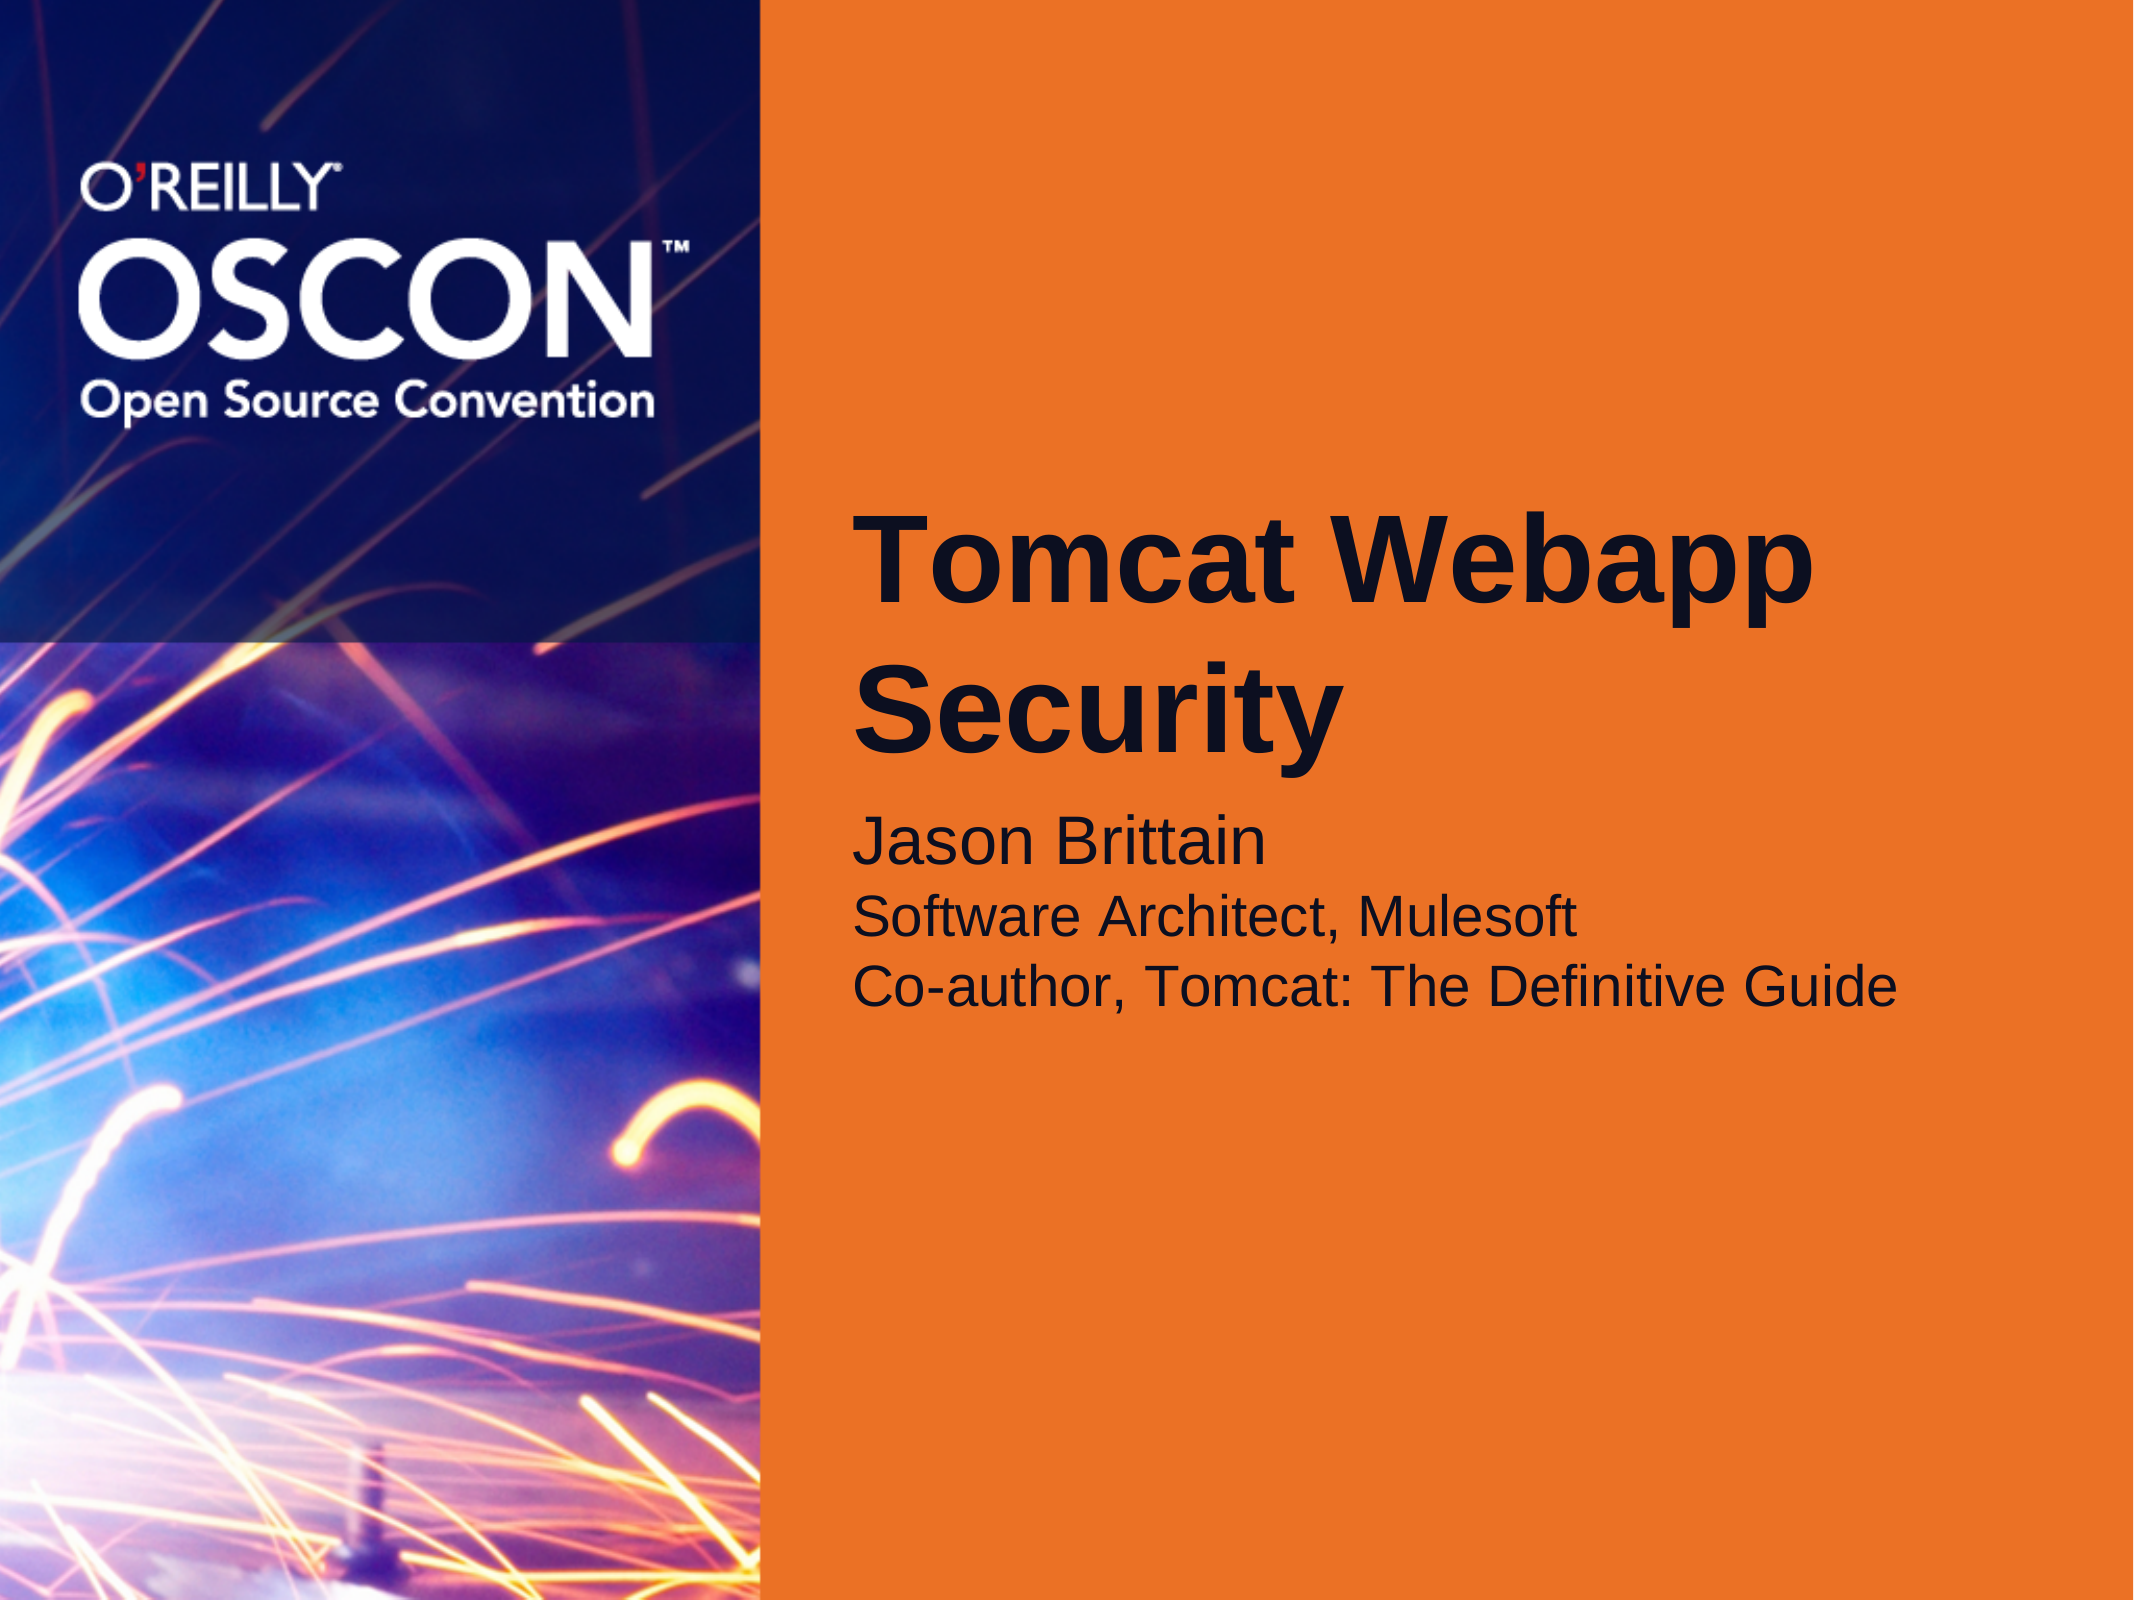

# Tomcat Webapp Security
Jason Brittain
Software Architect, Mulesoft
Co-author, Tomcat: The Definitive Guide